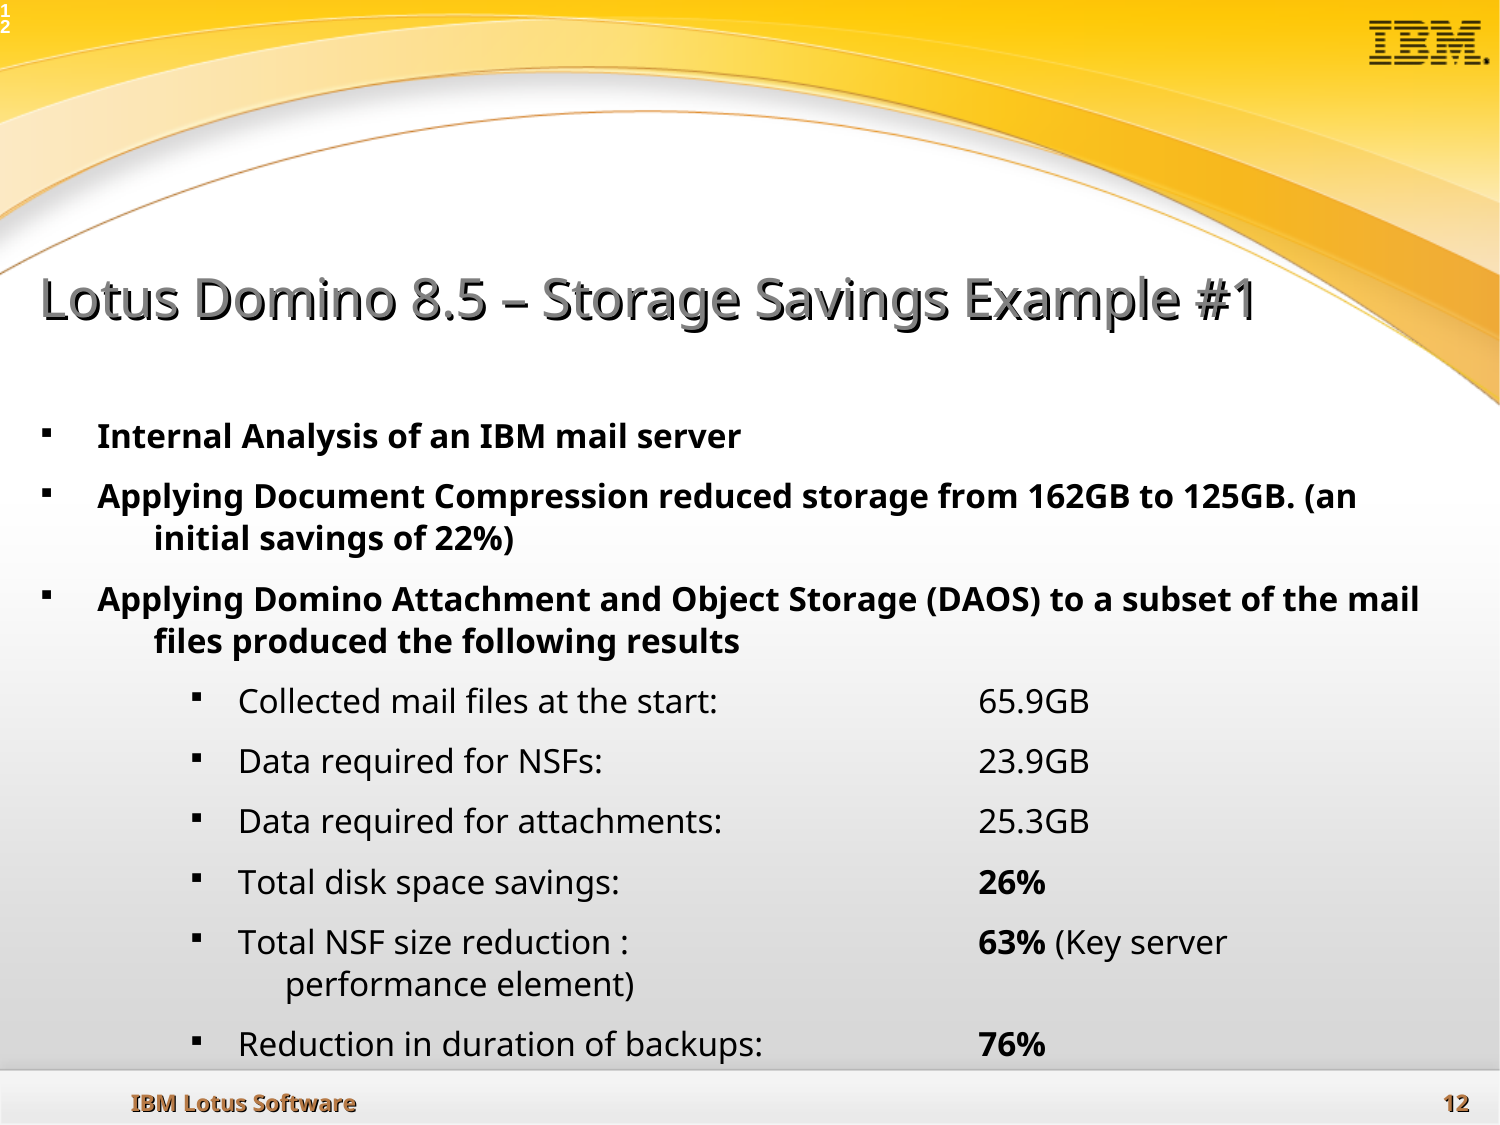

# Lotus Domino 8.5 – Storage Savings Example #1
Internal Analysis of an IBM mail server
Applying Document Compression reduced storage from 162GB to 125GB. (an initial savings of 22%)
Applying Domino Attachment and Object Storage (DAOS) to a subset of the mail files produced the following results
Collected mail files at the start: 		65.9GB
Data required for NSFs: 			23.9GB
Data required for attachments: 		25.3GB
Total disk space savings:			26%
Total NSF size reduction :			63% (Key server performance element)
Reduction in duration of backups:		76%
IBM Lotus Software
12